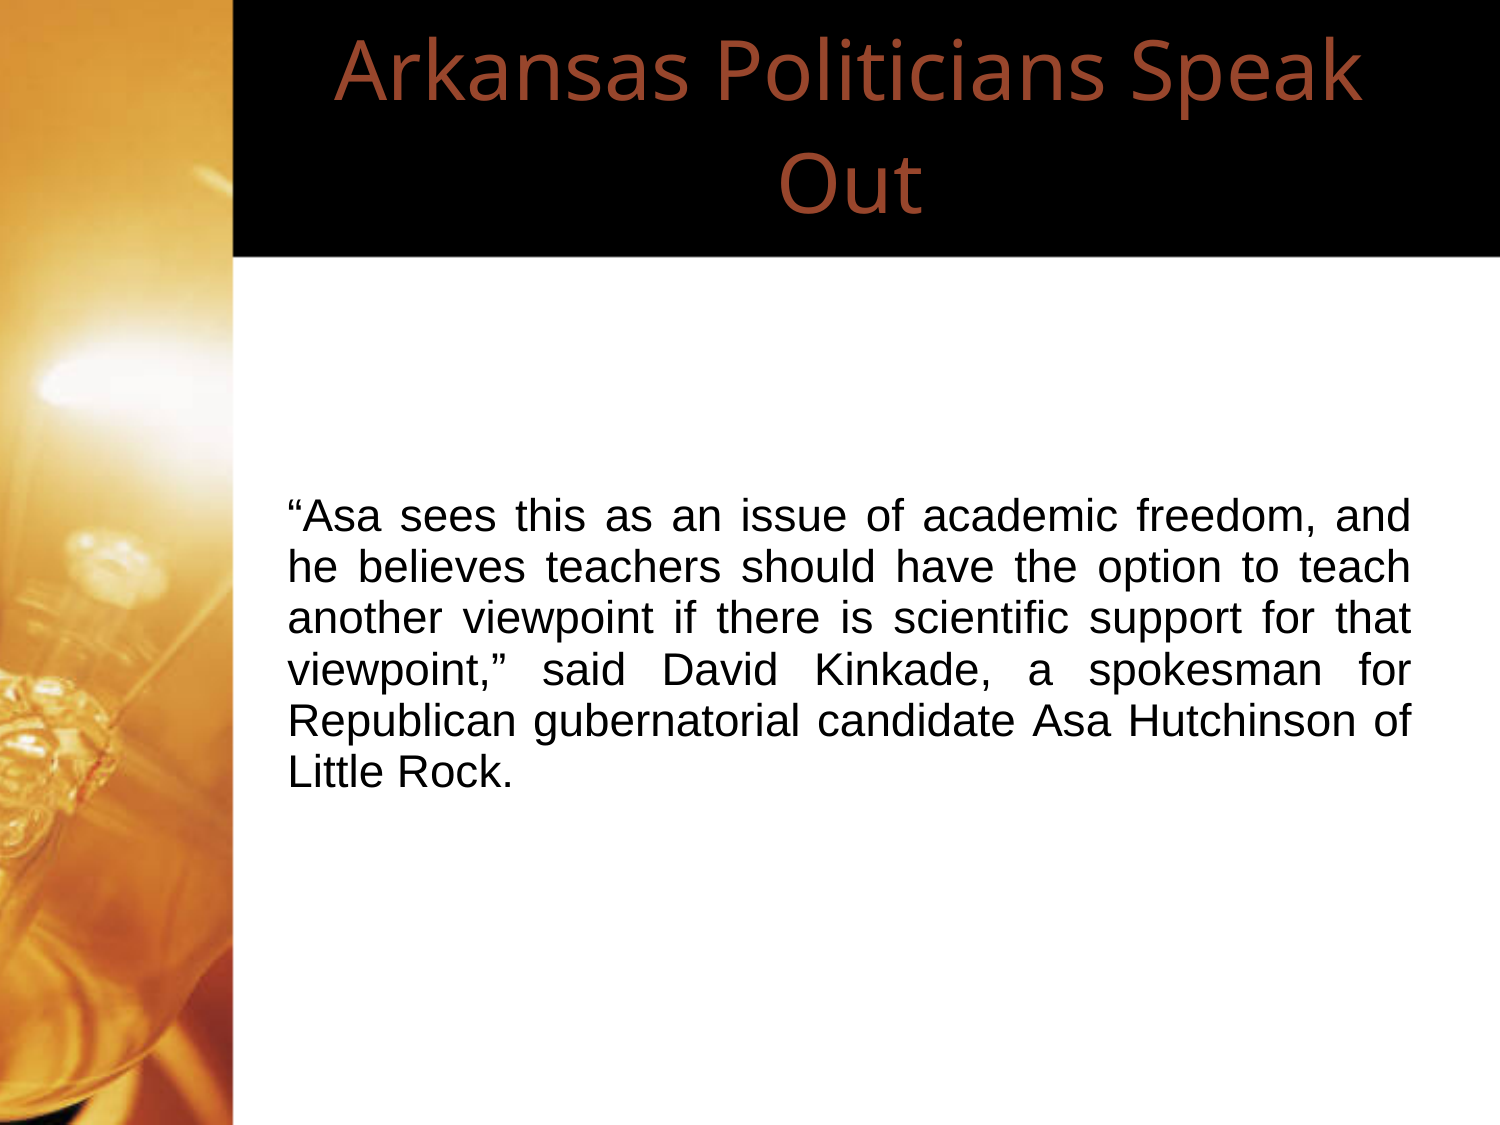

# Arkansas Politicians Speak Out
“Asa sees this as an issue of academic freedom, and he believes teachers should have the option to teach another viewpoint if there is scientific support for that viewpoint,” said David Kinkade, a spokesman for Republican gubernatorial candidate Asa Hutchinson of Little Rock.